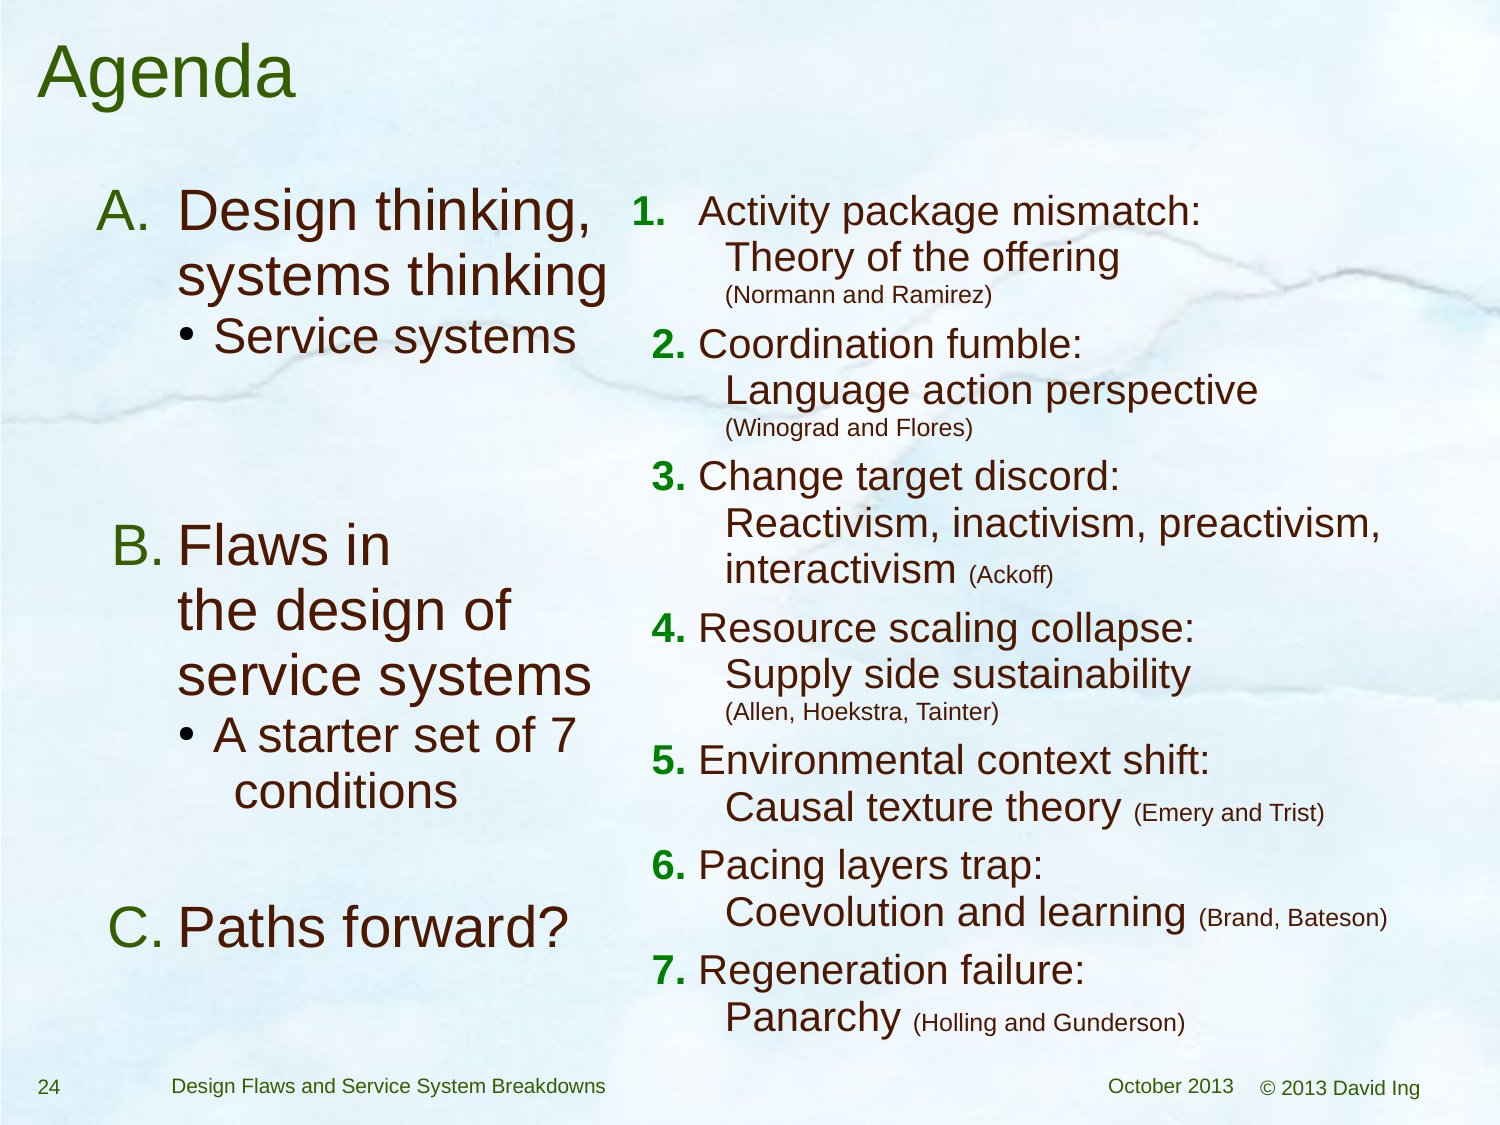

# Agenda
| A. | Design thinking, systems thinking Service systems |
| --- | --- |
| B. | Flaws in the design of service systems A starter set of 7 conditions |
| C. | Paths forward? |
| 1. | Activity package mismatch: Theory of the offering (Normann and Ramirez) |
| --- | --- |
| 2. | Coordination fumble: Language action perspective (Winograd and Flores) |
| 3. | Change target discord: Reactivism, inactivism, preactivism, interactivism (Ackoff) |
| 4. | Resource scaling collapse: Supply side sustainability (Allen, Hoekstra, Tainter) |
| 5. | Environmental context shift: Causal texture theory (Emery and Trist) |
| 6. | Pacing layers trap: Coevolution and learning (Brand, Bateson) |
| 7. | Regeneration failure: Panarchy (Holling and Gunderson) |
Design Flaws and Service System Breakdowns
October 2013
24